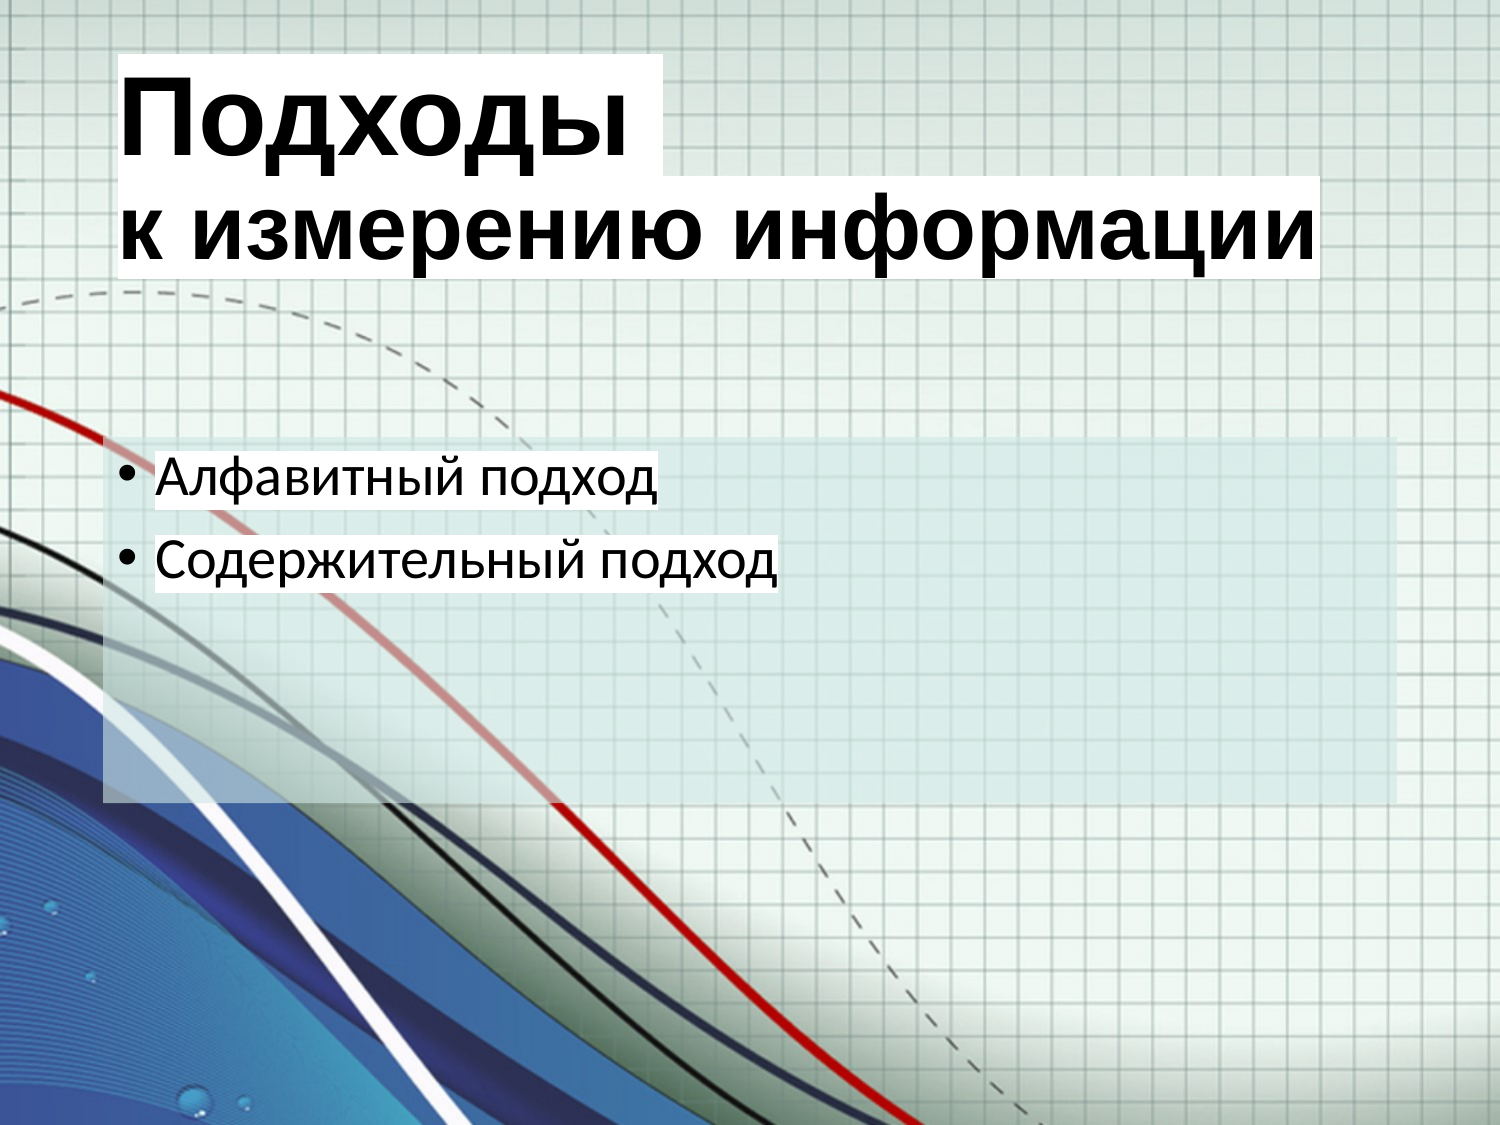

# Подходы к измерению информации
Алфавитный подход
Содержительный подход